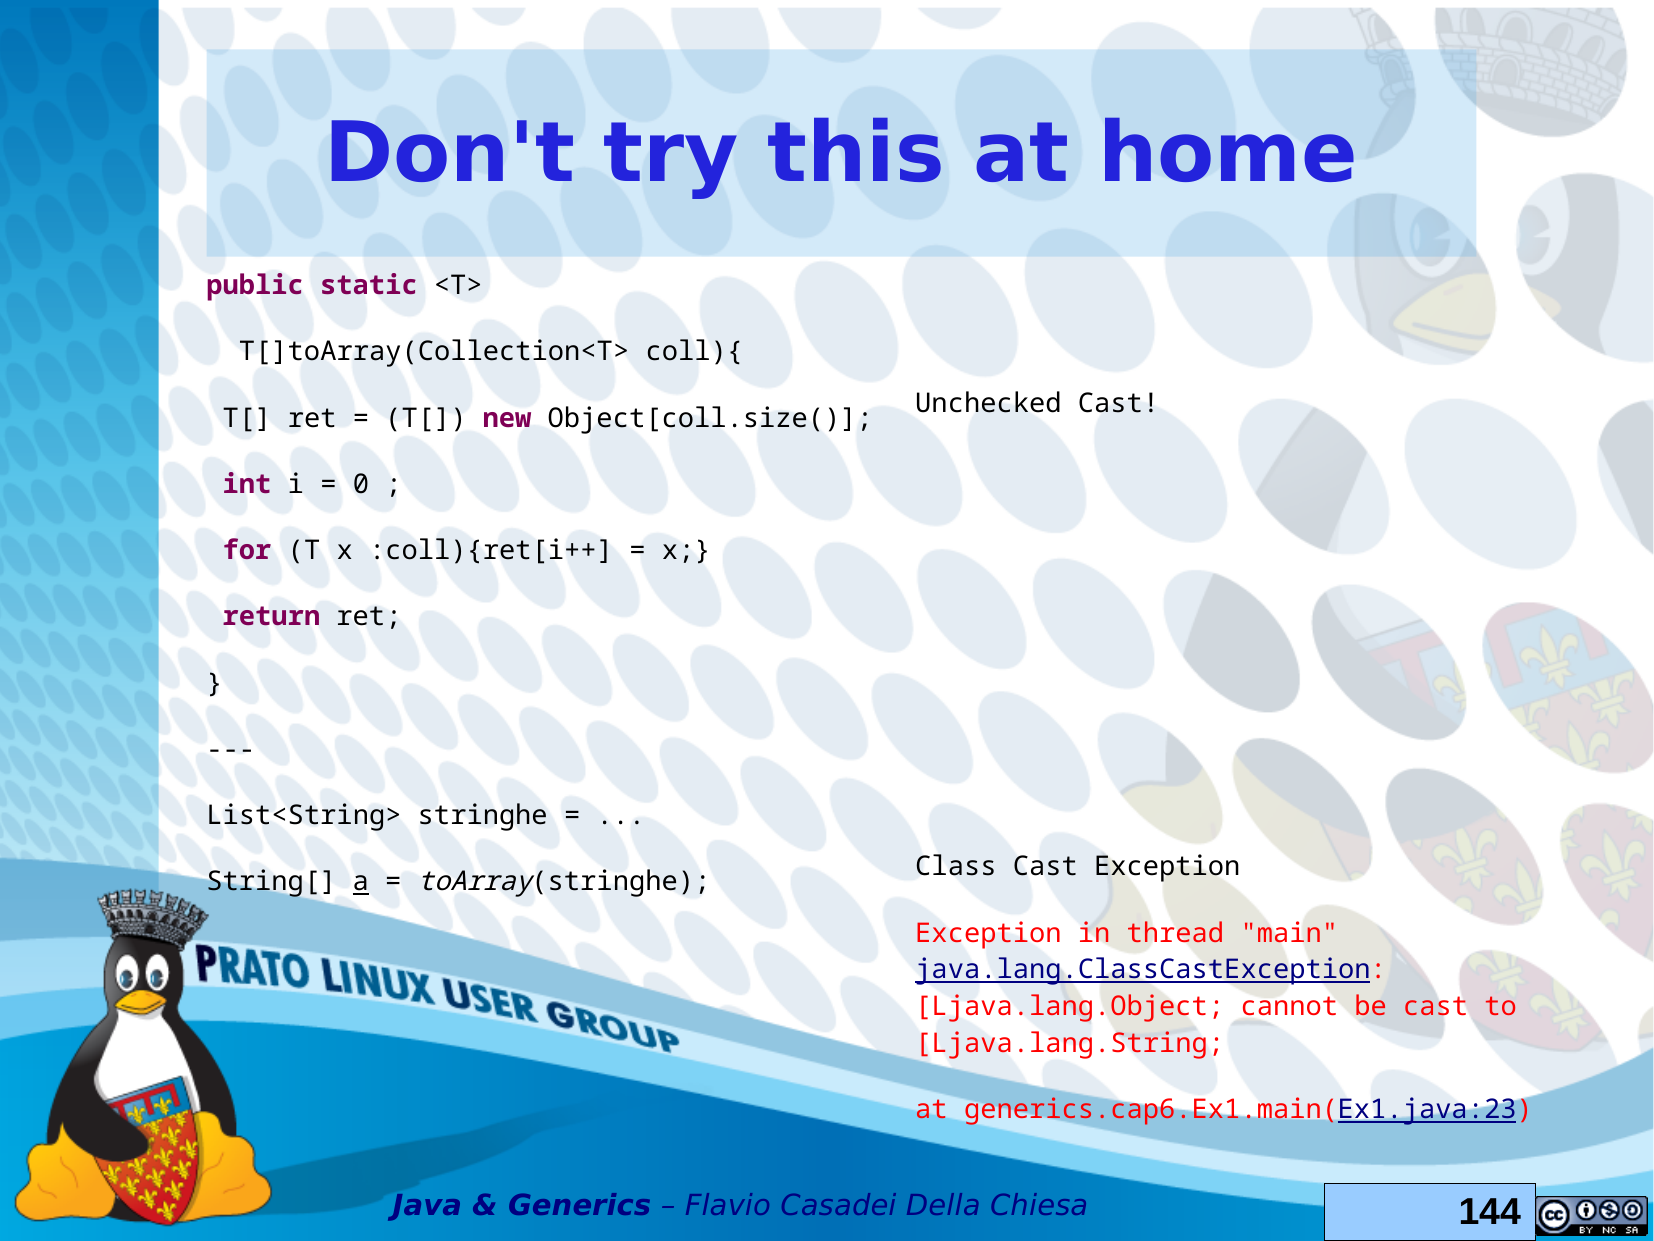

# Don't try this at home
Unchecked Cast!
Class Cast Exception
Exception in thread "main" java.lang.ClassCastException: [Ljava.lang.Object; cannot be cast to [Ljava.lang.String;
at generics.cap6.Ex1.main(Ex1.java:23)
public static <T>
 T[]toArray(Collection<T> coll){
 T[] ret = (T[]) new Object[coll.size()];
 int i = 0 ;
 for (T x :coll){ret[i++] = x;}
 return ret;
}
---
List<String> stringhe = ...
String[] a = toArray(stringhe);